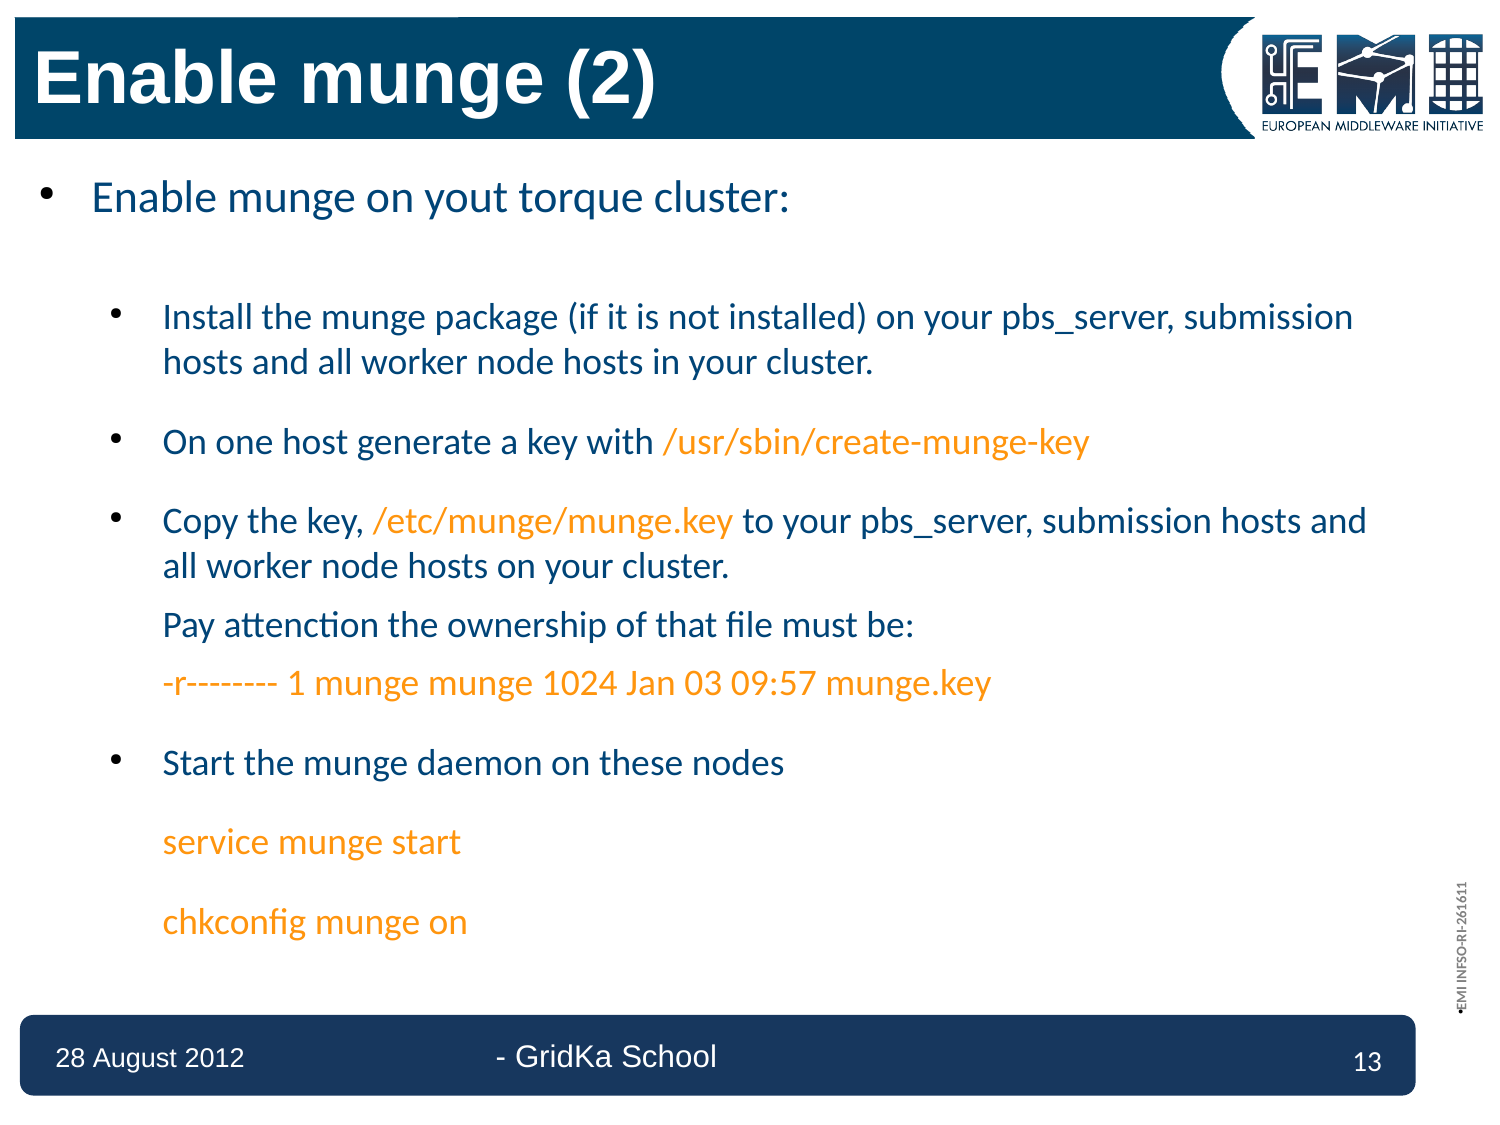

Enable munge (2)
# Enable munge on yout torque cluster:
Install the munge package (if it is not installed) on your pbs_server, submission hosts and all worker node hosts in your cluster.
On one host generate a key with /usr/sbin/create-munge-key
Copy the key, /etc/munge/munge.key to your pbs_server, submission hosts and all worker node hosts on your cluster.
Pay attenction the ownership of that file must be:
-r-------- 1 munge munge 1024 Jan 03 09:57 munge.key
Start the munge daemon on these nodes
service munge start
chkconfig munge on
GridKa School
13